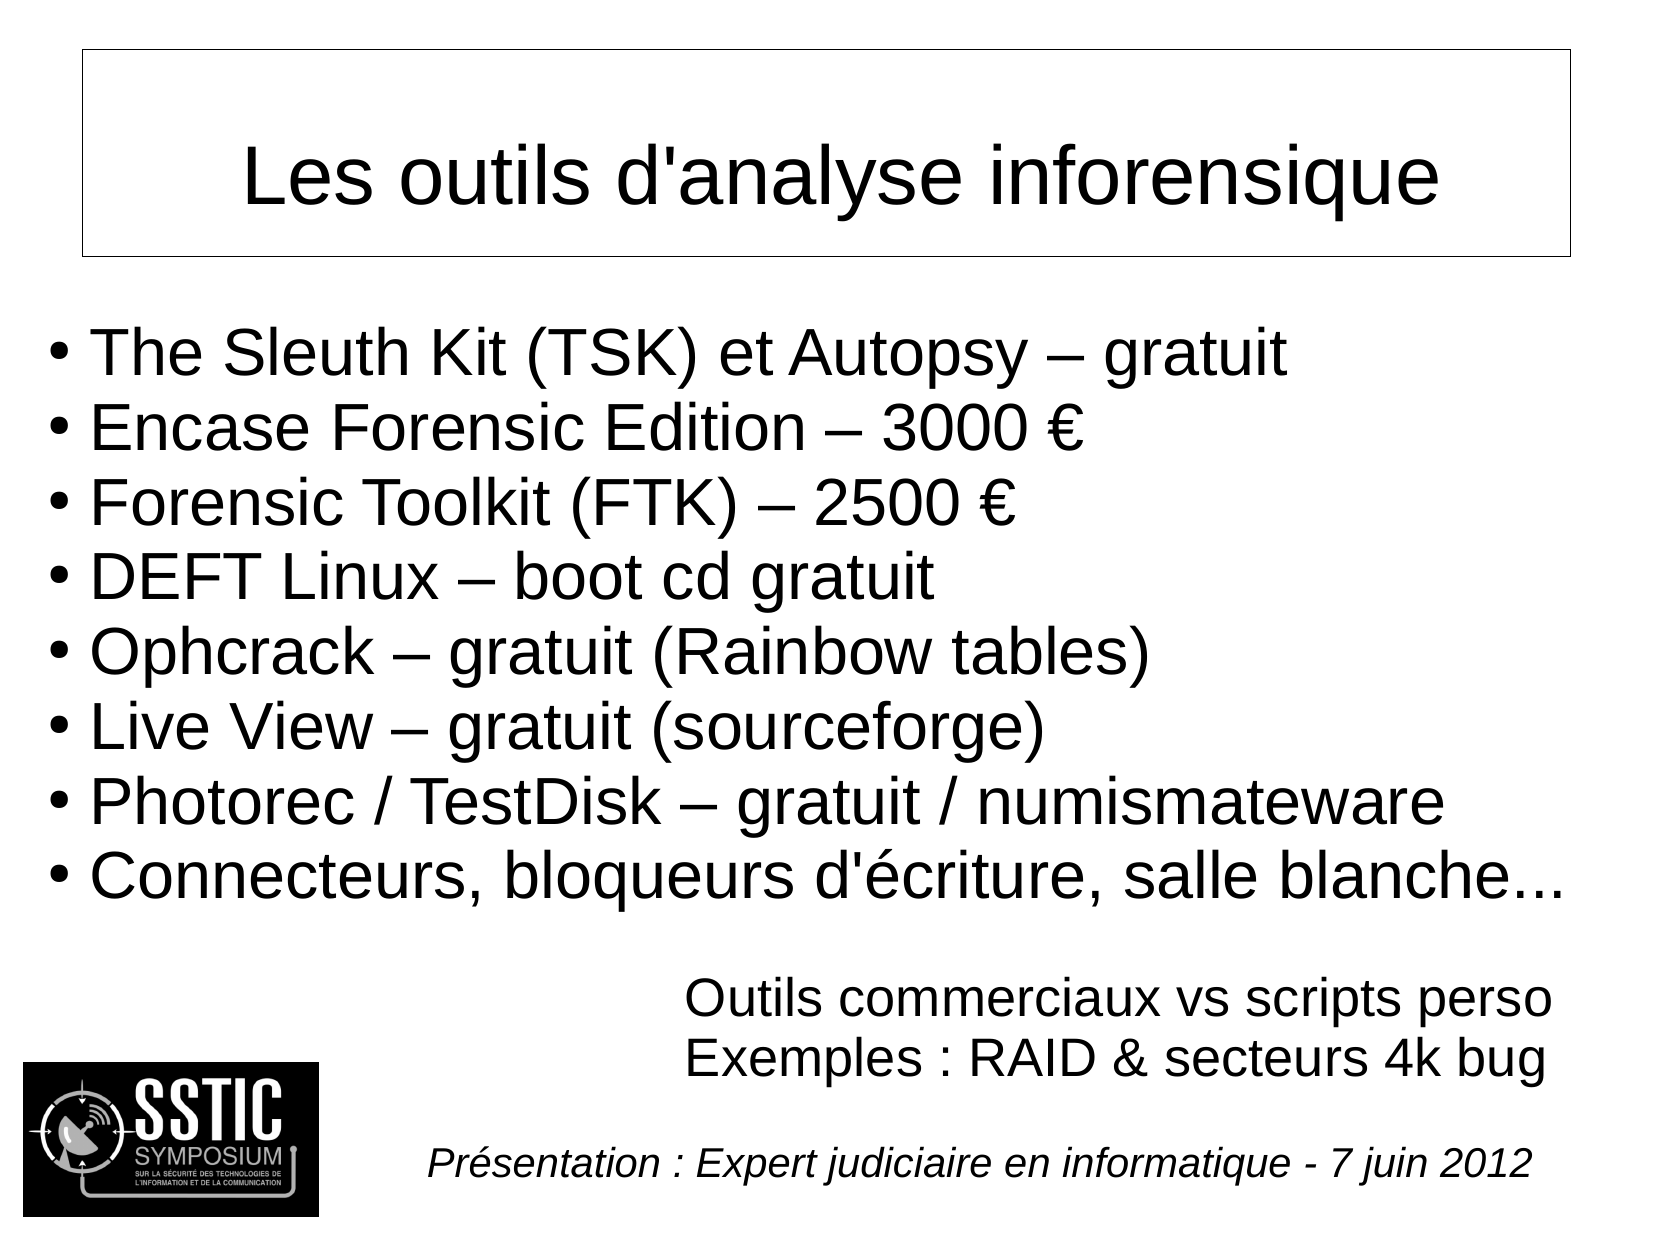

# Les outils d'analyse inforensique
 The Sleuth Kit (TSK) et Autopsy – gratuit
 Encase Forensic Edition – 3000 €
 Forensic Toolkit (FTK) – 2500 €
 DEFT Linux – boot cd gratuit
 Ophcrack – gratuit (Rainbow tables)
 Live View – gratuit (sourceforge)
 Photorec / TestDisk – gratuit / numismateware
 Connecteurs, bloqueurs d'écriture, salle blanche...
Outils commerciaux vs scripts perso
Exemples : RAID & secteurs 4k bug
Présentation : Expert judiciaire en informatique - 7 juin 2012